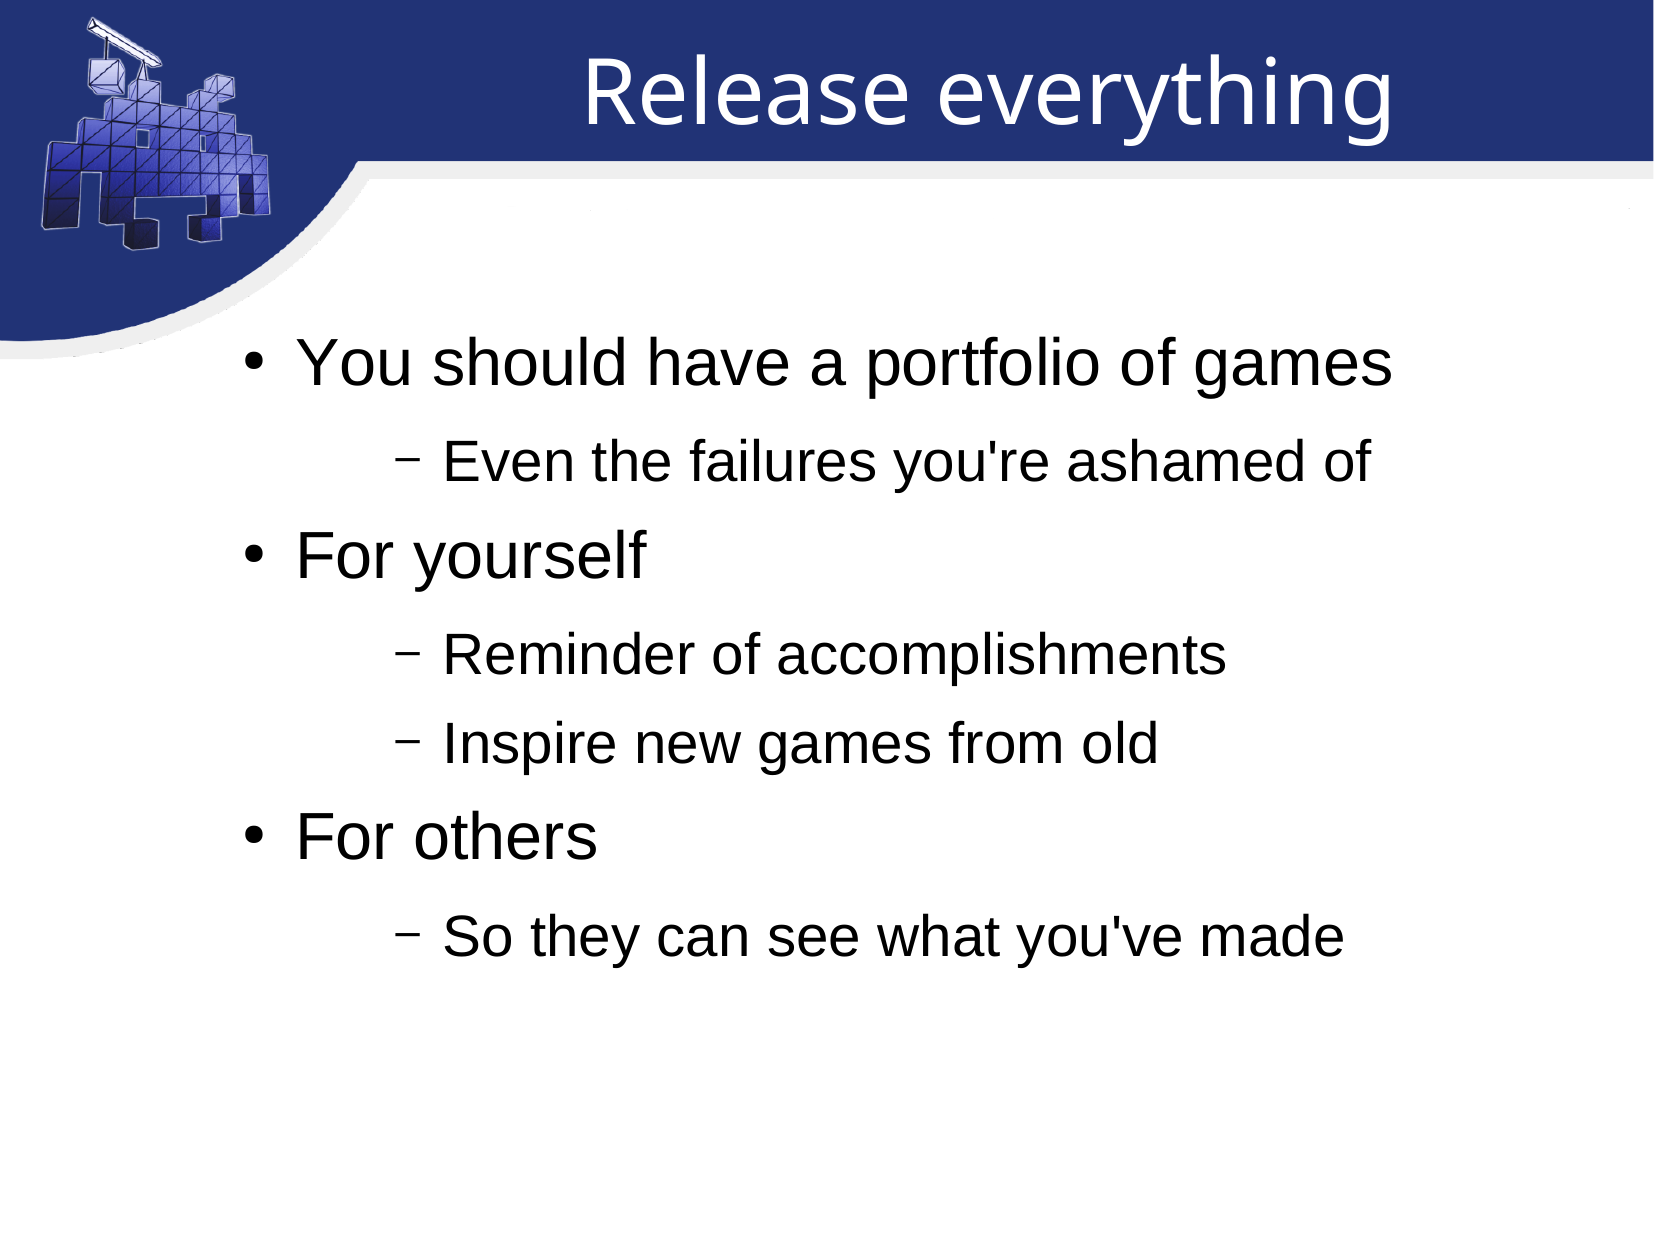

# Release everything
You should have a portfolio of games
Even the failures you're ashamed of
For yourself
Reminder of accomplishments
Inspire new games from old
For others
So they can see what you've made